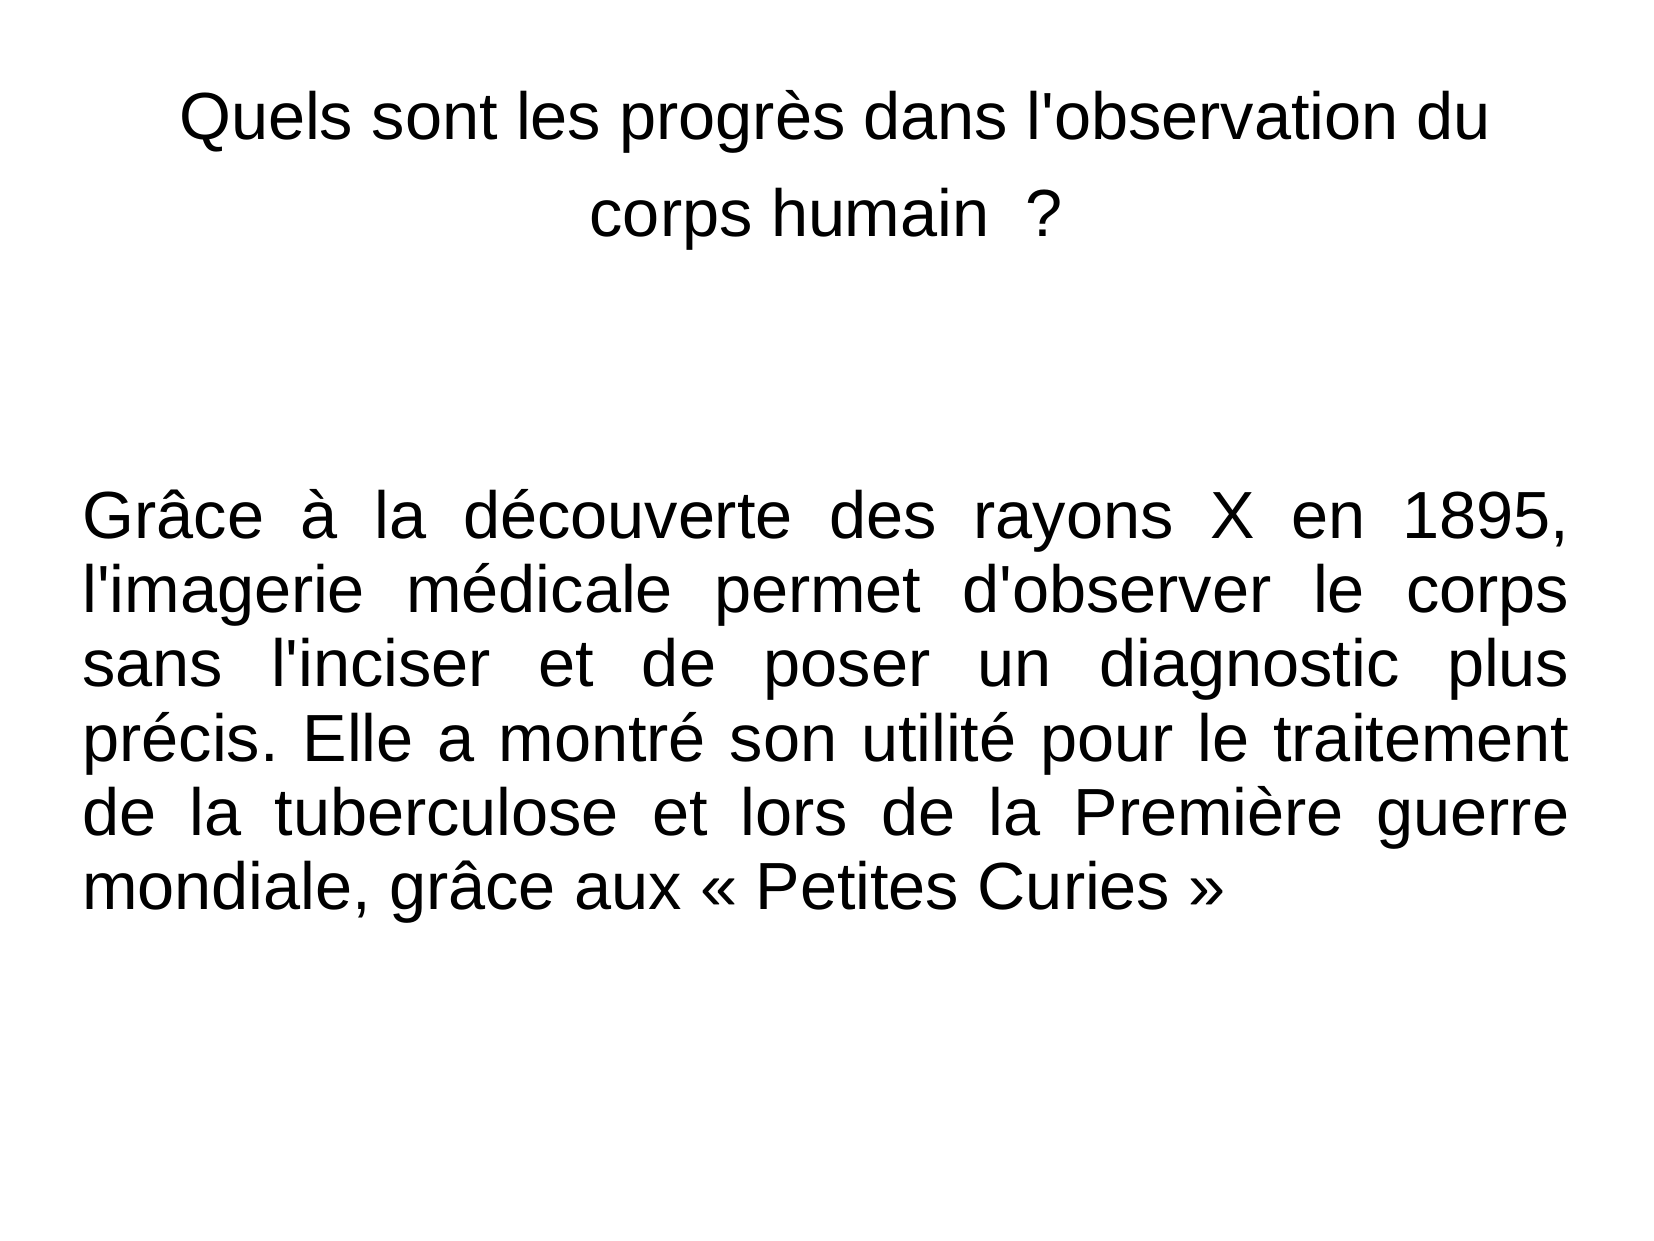

# Quels sont les progrès dans l'observation du corps humain  ?
Grâce à la découverte des rayons X en 1895, l'imagerie médicale permet d'observer le corps sans l'inciser et de poser un diagnostic plus précis. Elle a montré son utilité pour le traitement de la tuberculose et lors de la Première guerre mondiale, grâce aux « Petites Curies »